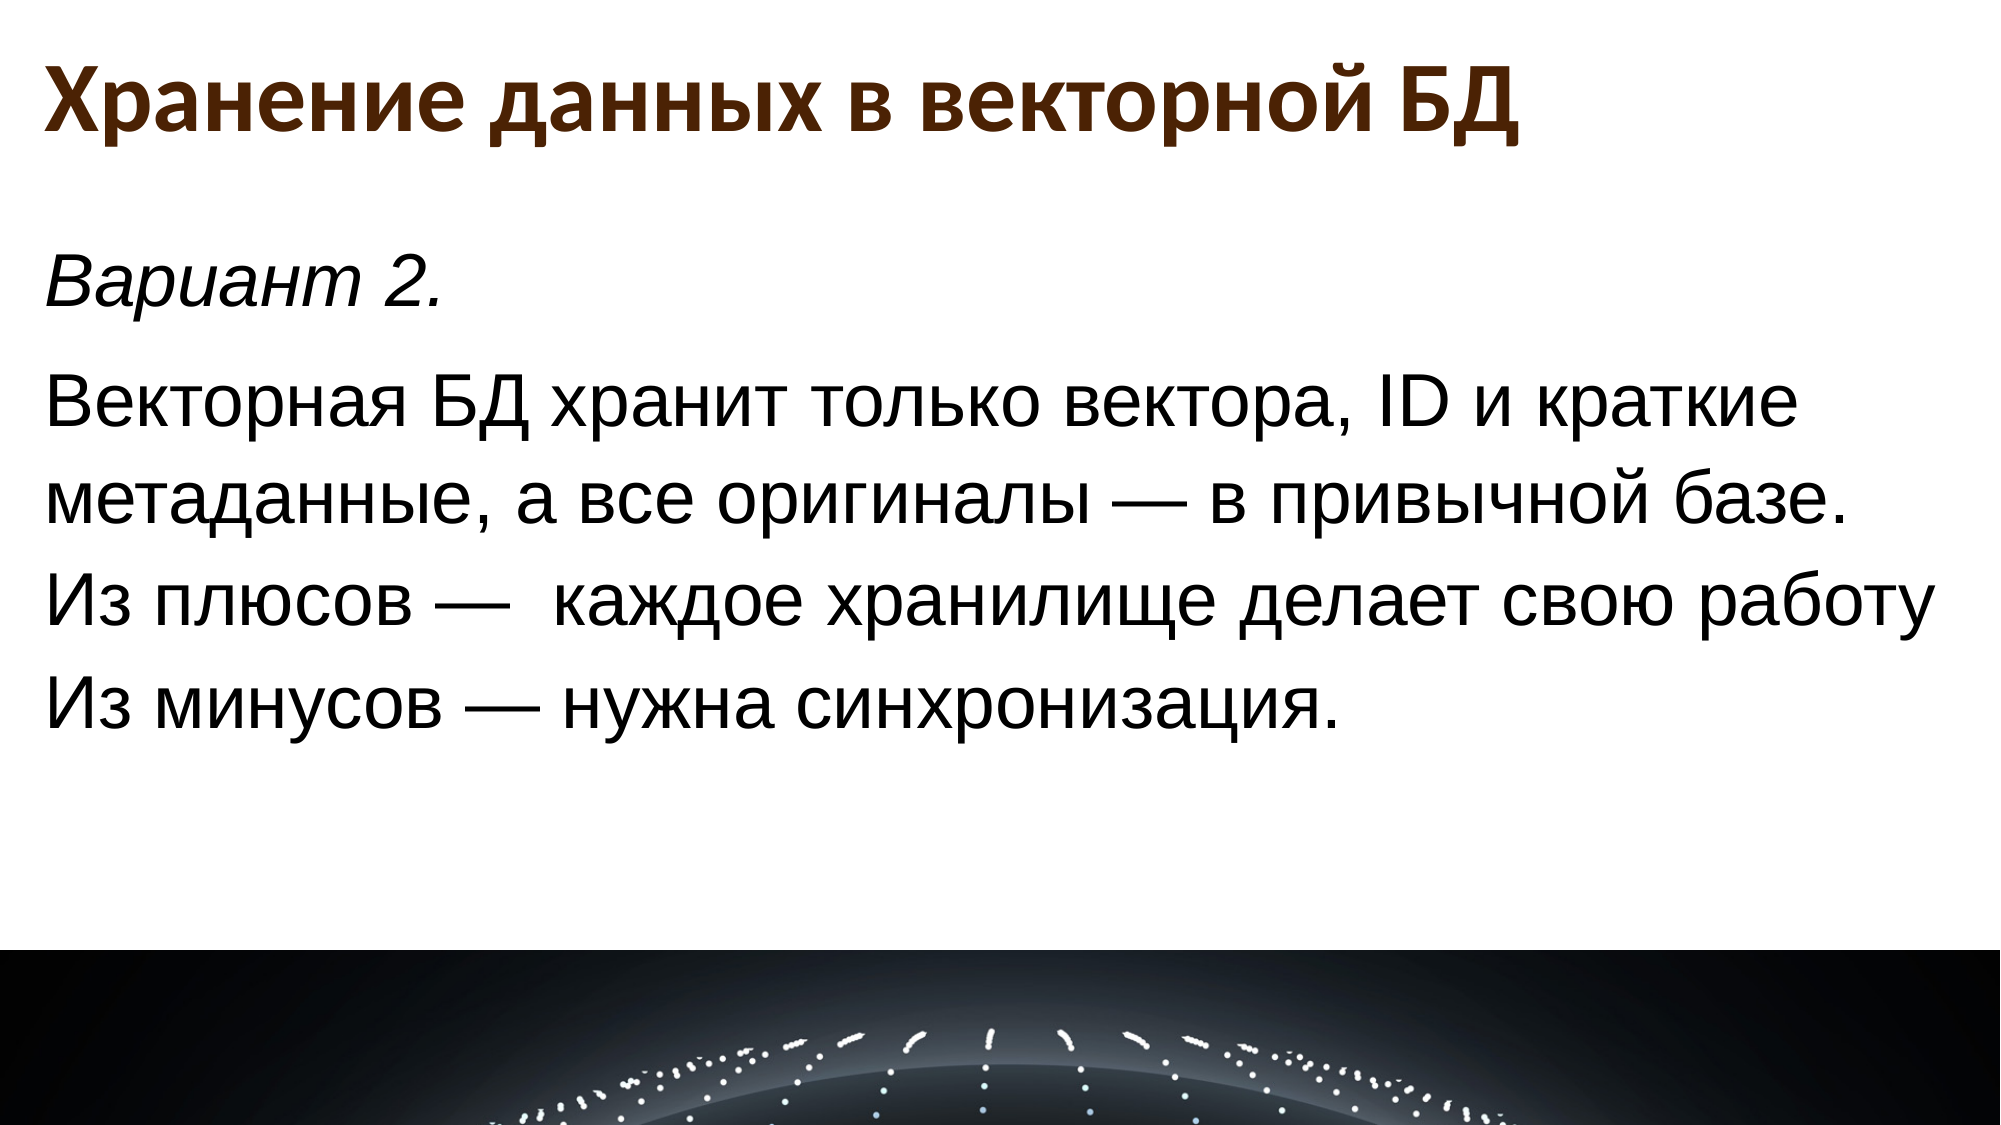

Хранение данных в векторной БД
Вариант 2.
Векторная БД хранит только вектора, ID и краткие метаданные, а все оригиналы — в привычной базе.
Из плюсов — каждое хранилище делает свою работу
Из минусов — нужна синхронизация.